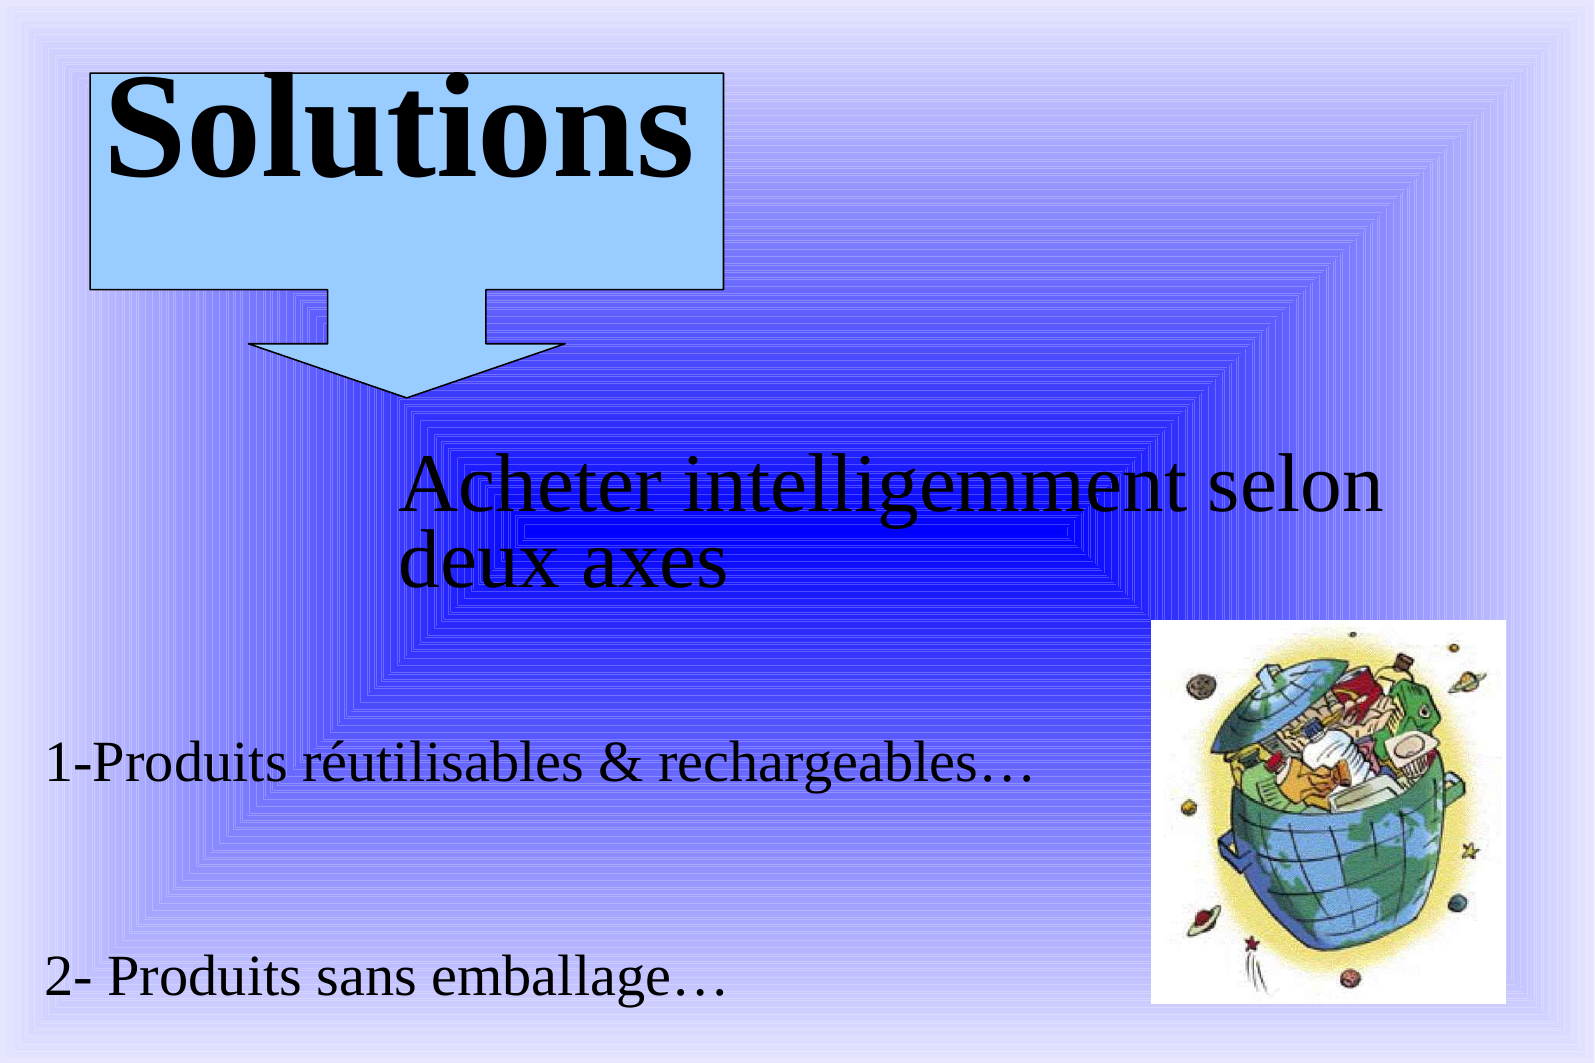

Solutions
Acheter intelligemment selon deux axes
1-Produits réutilisables & rechargeables…
2- Produits sans emballage…